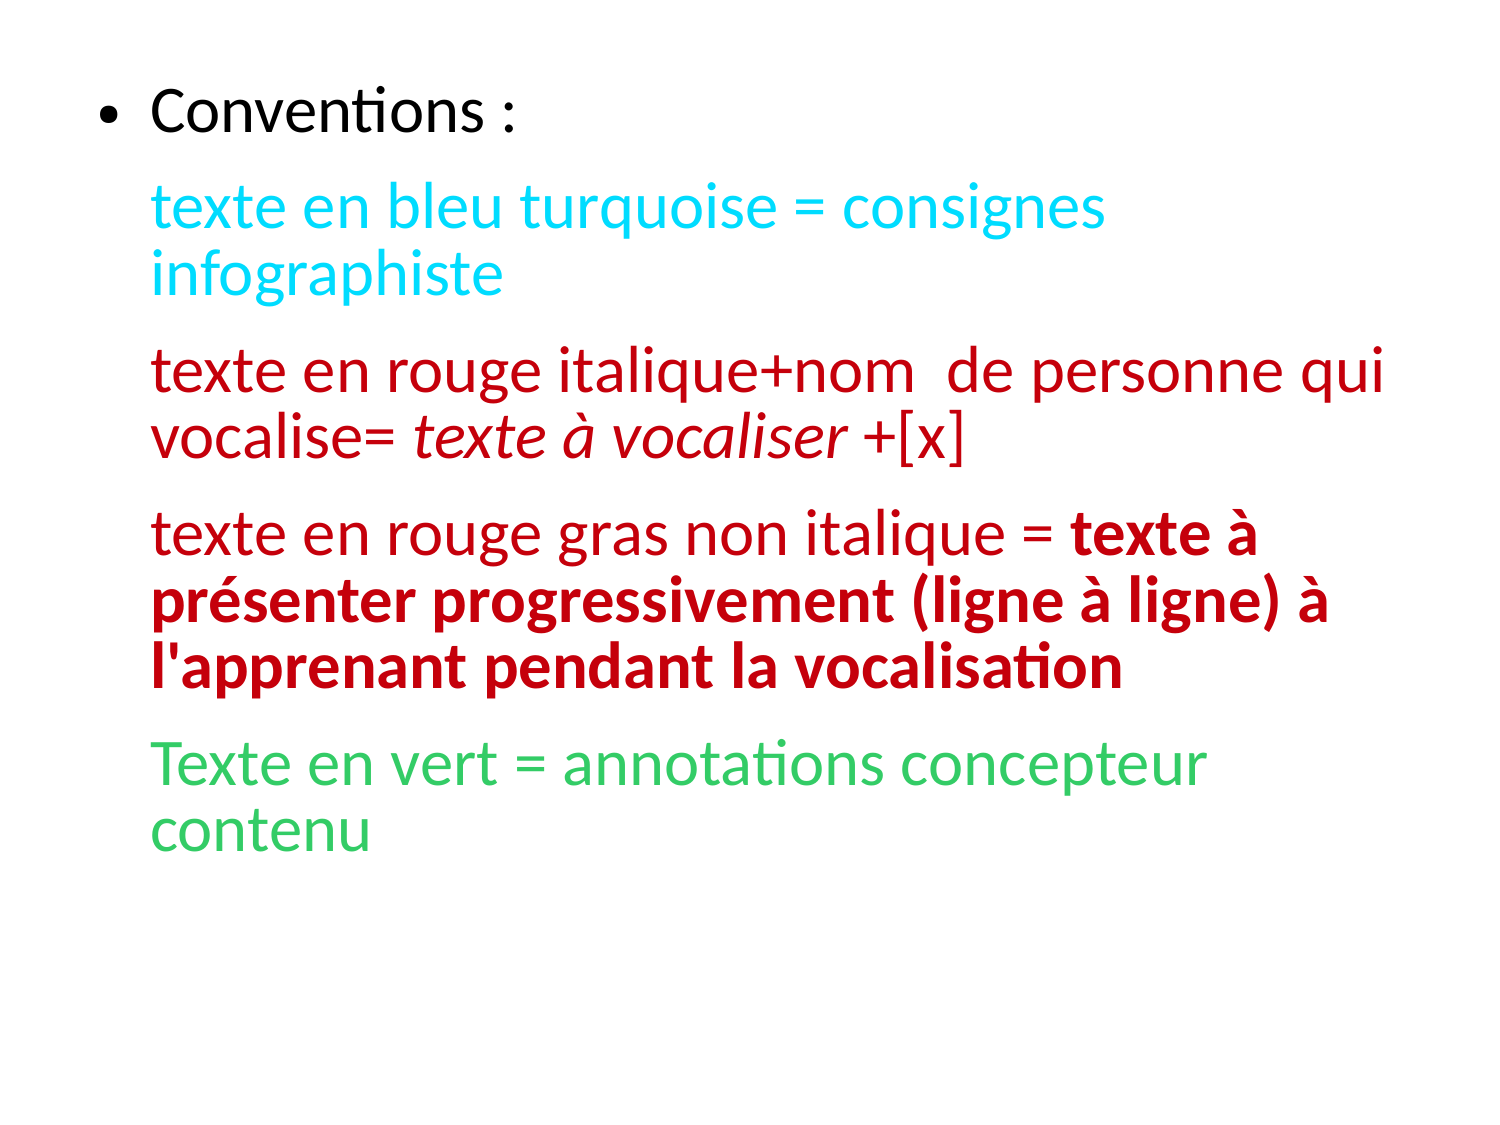

# Conventions :
texte en bleu turquoise = consignes infographiste
texte en rouge italique+nom de personne qui vocalise= texte à vocaliser +[x]
texte en rouge gras non italique = texte à présenter progressivement (ligne à ligne) à l'apprenant pendant la vocalisation
Texte en vert = annotations concepteur contenu